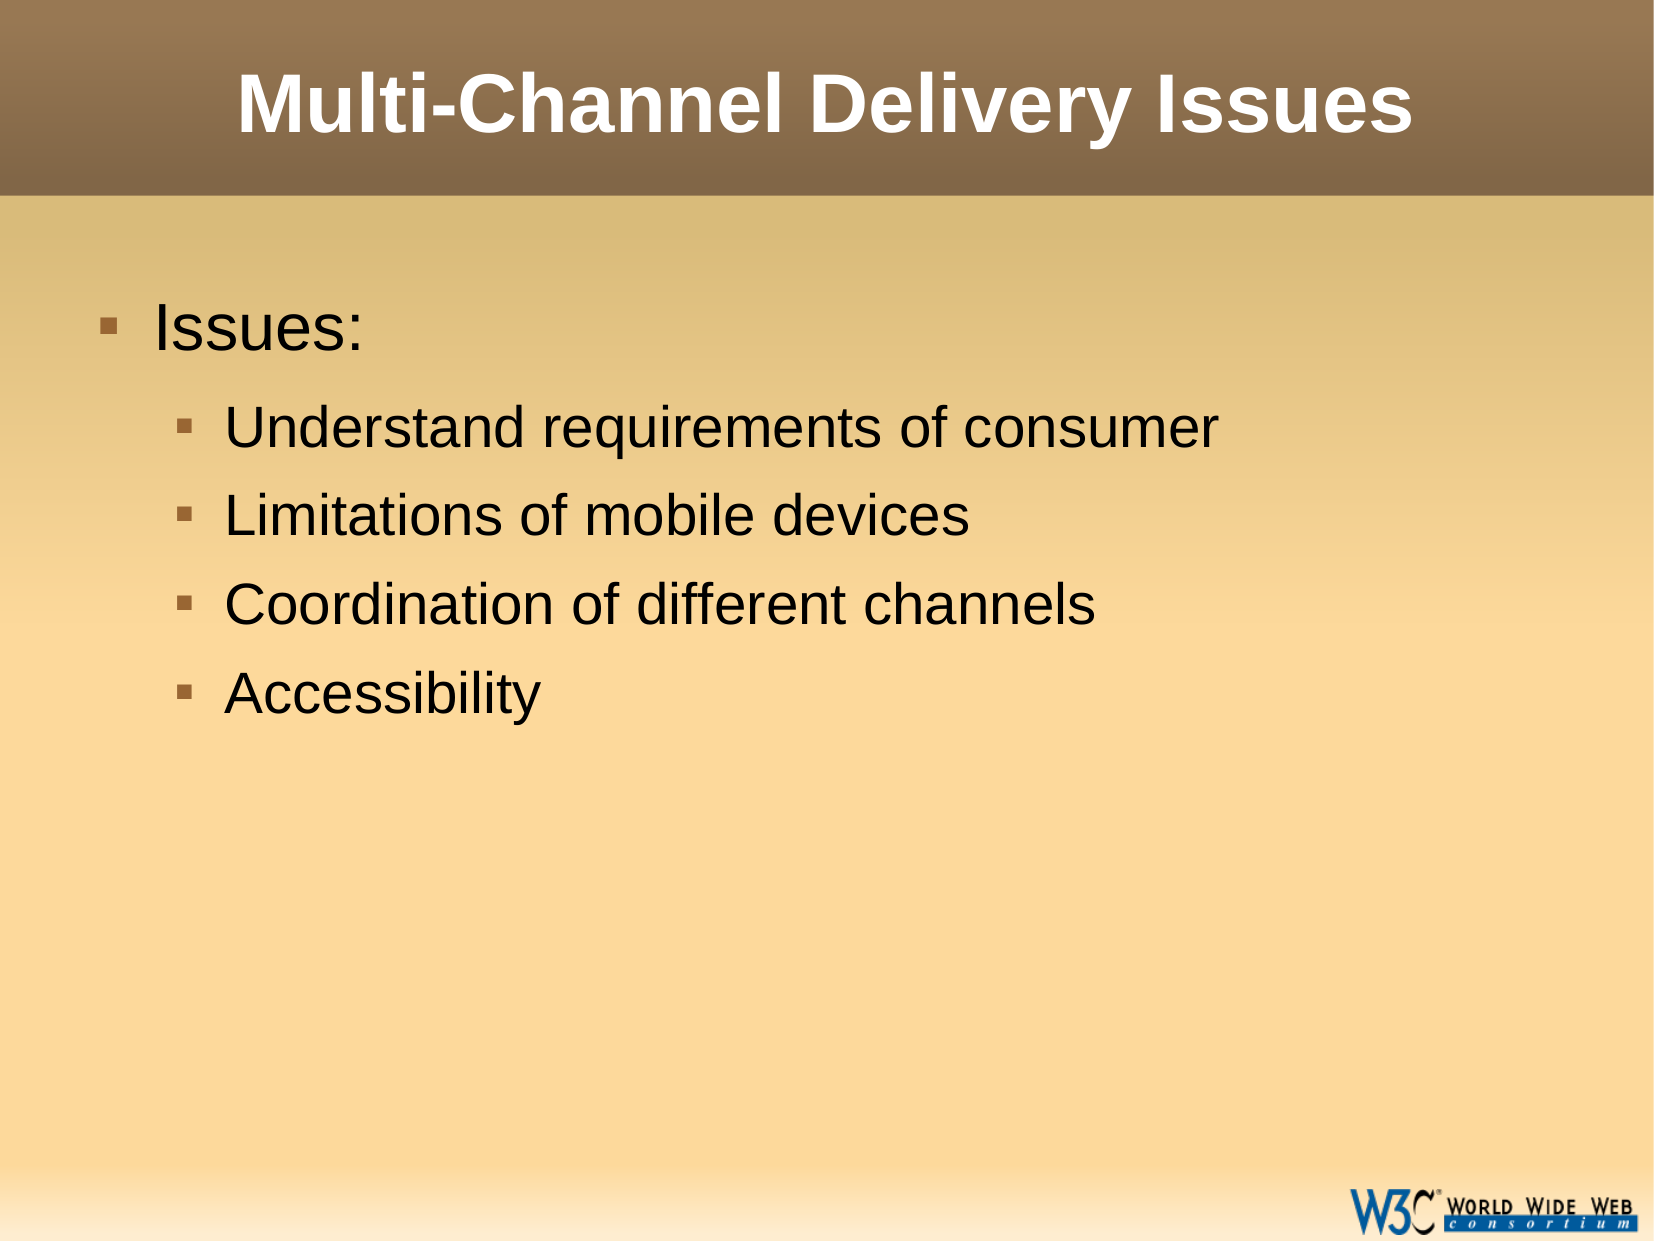

# Multi-Channel Delivery Issues
Issues:
Understand requirements of consumer
Limitations of mobile devices
Coordination of different channels
Accessibility